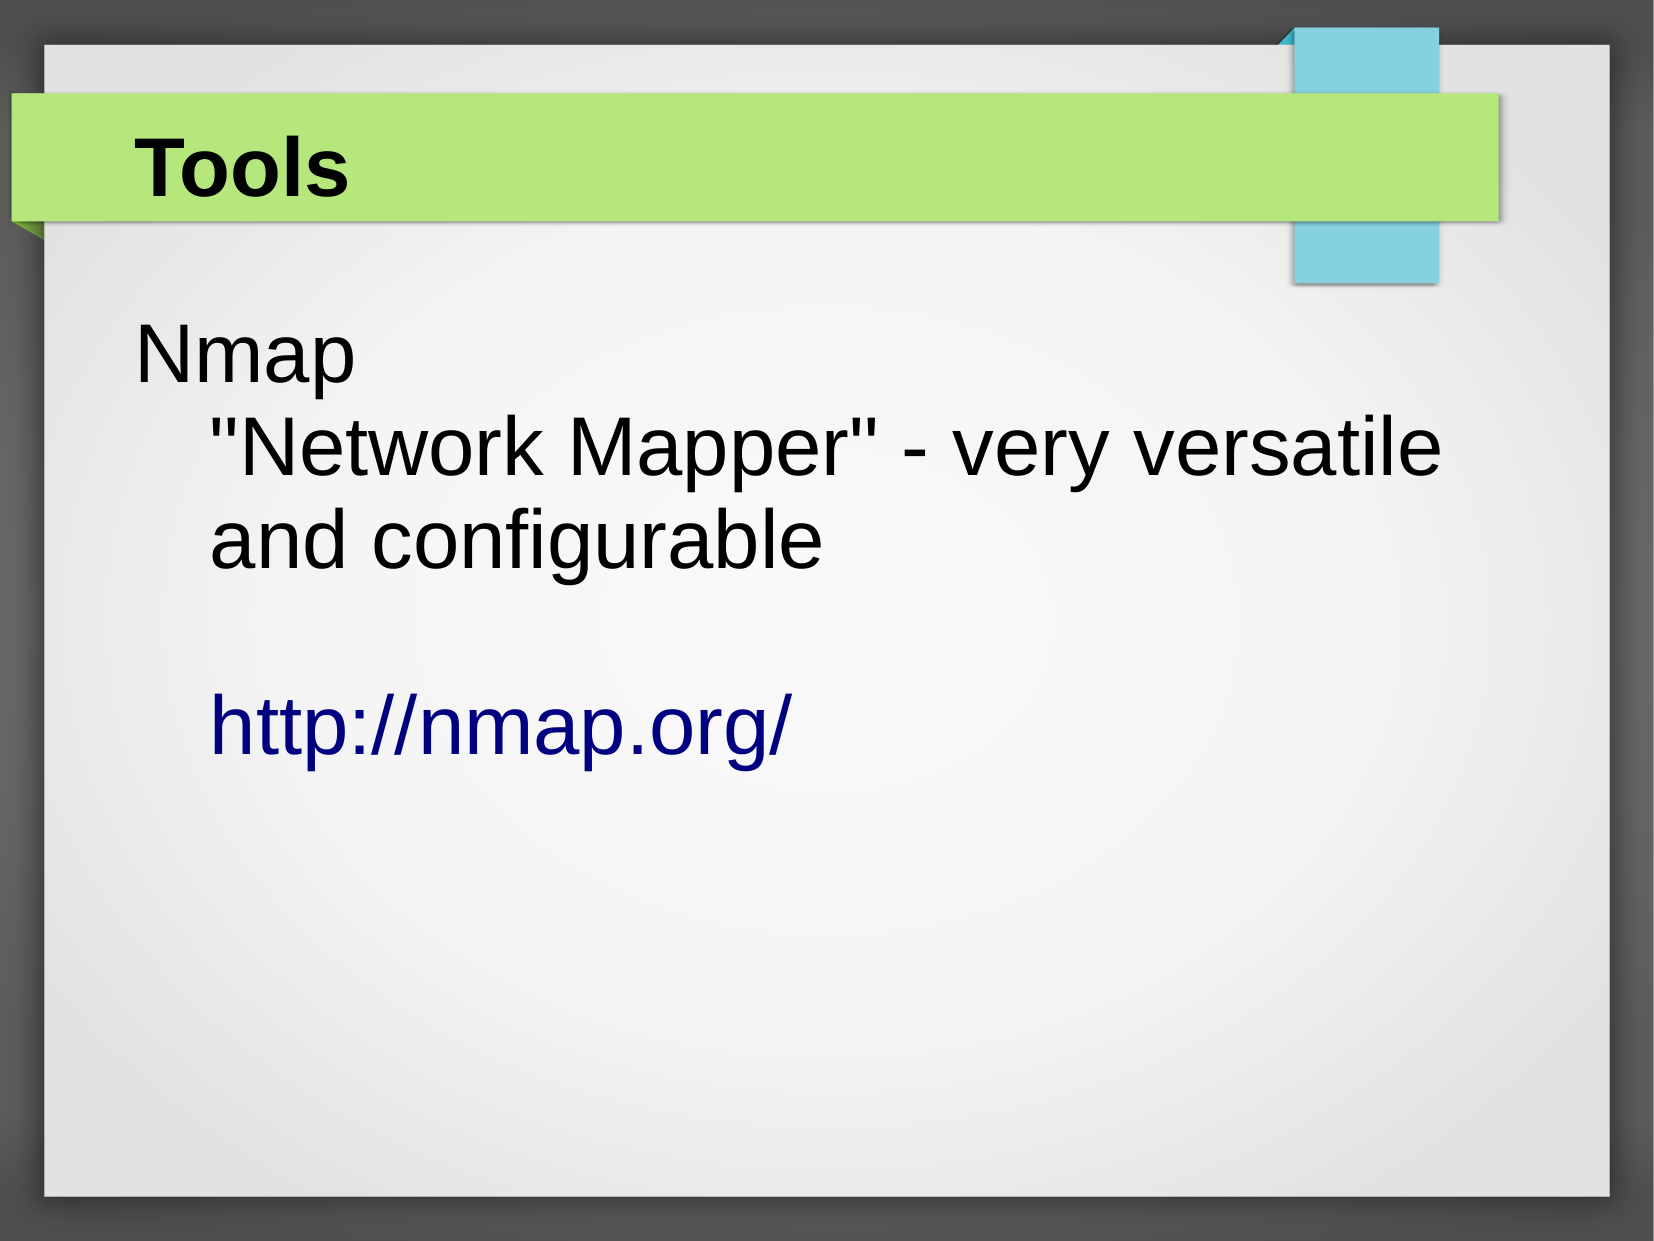

Tools
Nmap
	"Network Mapper" - very versatile
	and configurable
	http://nmap.org/